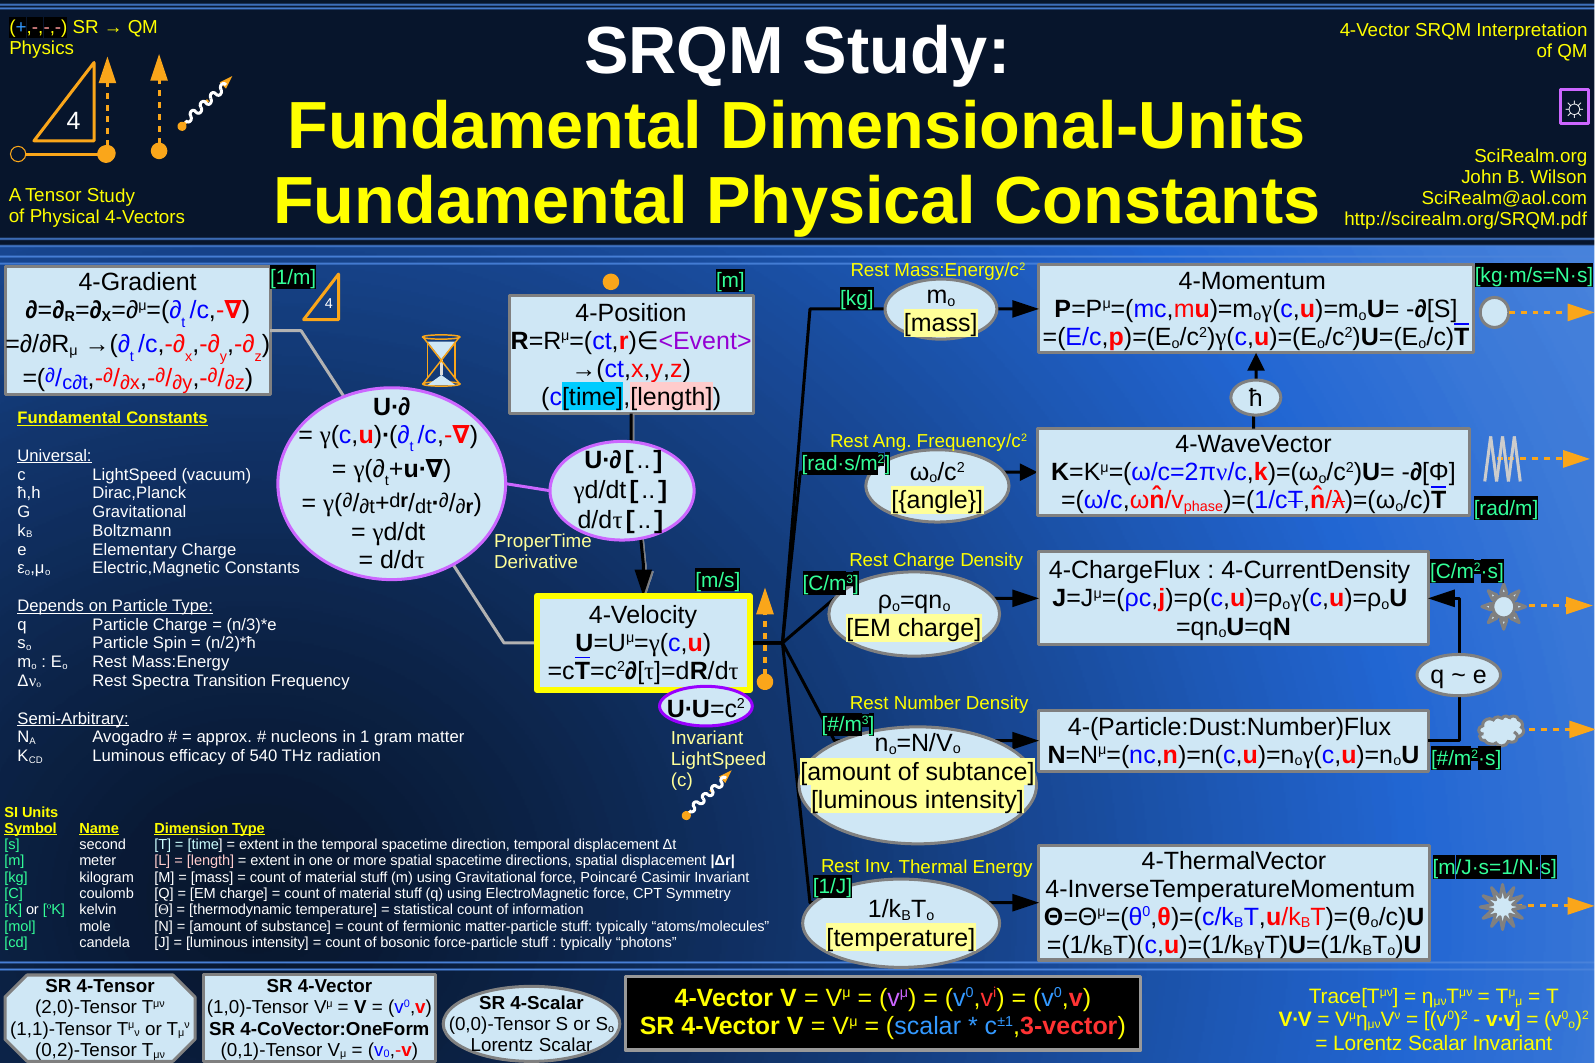

(+,-,-,-) SR → QM
Physics
A Tensor Study
of Physical 4-Vectors
4-Vector SRQM Interpretation
of QM
SciRealm.org
John B. Wilson
SciRealm@aol.com
http://scirealm.org/SRQM.pdf
# SRQM Study: Fundamental Dimensional-Units Fundamental Physical Constants
4
☼
Rest Mass:Energy/c2
[kg·m/s=N·s]
[1/m]
[m]
4-Momentum
P=Pμ=(mc,mu)=moγ(c,u)=moU= -∂[S]
=(E/c,p)=(Eo/c2)γ(c,u)=(Eo/c2)U=(Eo/c)T
4-Gradient
∂=∂R=∂X=∂μ=(∂t /c,-∇)
=∂/∂Rμ →(∂t /c,-∂x,-∂y,-∂z)
=(∂/c∂t,-∂/∂x,-∂/∂y,-∂/∂z)
 4
mo
[mass]
[kg]
4-Position
R=Rμ=(ct,r)∈<Event>
→(ct,x,y,z)
(c[time],[length])
ћ
U∙∂
= γ(c,u)∙(∂t /c,-∇)
= γ(∂t+u∙∇)
= γ(∂/∂t+dr/dt∙∂/∂r)
= γd/dt
= d/dτ
Fundamental Constants
Universal:
c	LightSpeed (vacuum)
ћ,h	Dirac,Planck
G	Gravitational
kB	Boltzmann
e	Elementary Charge
εo,μo	Electric,Magnetic Constants
Depends on Particle Type:
q	Particle Charge = (n/3)*e
so	Particle Spin = (n/2)*ћ
mo : Eo	Rest Mass:Energy
Δνo	Rest Spectra Transition Frequency
Semi-Arbitrary:
NA	Avogadro # = approx. # nucleons in 1 gram matter
KCD	Luminous efficacy of 540 THz radiation
Rest Ang. Frequency/c2
4-WaveVector
K=Kμ=(ω/c=2πν/c,k)=(ωo/c2)U= -∂[Φ]
=(ω/c,ωn̂/vphase)=(1/cT,n̂/λ)=(ωo/c)T
 U∙∂[..]
 γd/dt[..]
d/dτ[..]
[rad·s/m2]
ωo/c2
[{angle}]
[rad/m]
ProperTime
Derivative
Rest Charge Density
4-ChargeFlux : 4-CurrentDensity
J=Jμ=(ρc,j)=ρ(c,u)=ρoγ(c,u)=ρoU
=qnoU=qN
[C/m2·s]
[m/s]
[C/m3]
ρo=qno
[EM charge]
4-Velocity
U=Uμ=γ(c,u)
=cT=c2∂[τ]=dR/dτ
q ~ e
Rest Number Density
U∙U=c2
[#/m3]
4-(Particle:Dust:Number)Flux
N=Nμ=(nc,n)=n(c,u)=noγ(c,u)=noU
Invariant
LightSpeed
(c)
no=N/Vo
[amount of subtance]
[luminous intensity]
[#/m2·s]
SI Units
Symbol	Name	Dimension Type
[s]	second	[T] = [time] = extent in the temporal spacetime direction, temporal displacement Δt
[m]	meter	[L] = [length] = extent in one or more spatial spacetime directions, spatial displacement |Δr|
[kg]	kilogram	[M] = [mass] = count of material stuff (m) using Gravitational force, Poincaré Casimir Invariant
[C]	coulomb	[Q] = [EM charge] = count of material stuff (q) using ElectroMagnetic force, CPT Symmetry
[K] or [ºK]	kelvin	[Θ] = [thermodynamic temperature] = statistical count of information
[mol]	mole	[N] = [amount of substance] = count of fermionic matter-particle stuff: typically “atoms/molecules”
[cd]	candela	[J] = [luminous intensity] = count of bosonic force-particle stuff : typically “photons”
4-ThermalVector
4-InverseTemperatureMomentum
Θ=Θμ=(θ0,θ)=(c/kBT,u/kBT)=(θo/c)U
=(1/kBT)(c,u)=(1/kBγT)U=(1/kBTo)U
[m/J·s=1/N·s]
Rest Inv. Thermal Energy
[1/J]
1/kBTo
[temperature]
SR 4-Tensor
(2,0)-Tensor Tμν
(1,1)-Tensor Tμν or Tμν
(0,2)-Tensor Tμν
SR 4-Vector
(1,0)-Tensor Vμ = V = (v0,v)
SR 4-CoVector:OneForm
(0,1)-Tensor Vμ = (v0,-v)
4-Vector V = Vμ = (vμ) = (v0,vi) = (v0,v)
SR 4-Vector V = Vμ = (scalar * c±1,3-vector)
Trace[Tμν] = ημνTμν = Tμμ = T
V∙V = VμημνVν = [(v0)2 - v∙v] = (v0o)2
= Lorentz Scalar Invariant
SR 4-Scalar
(0,0)-Tensor S or So
Lorentz Scalar